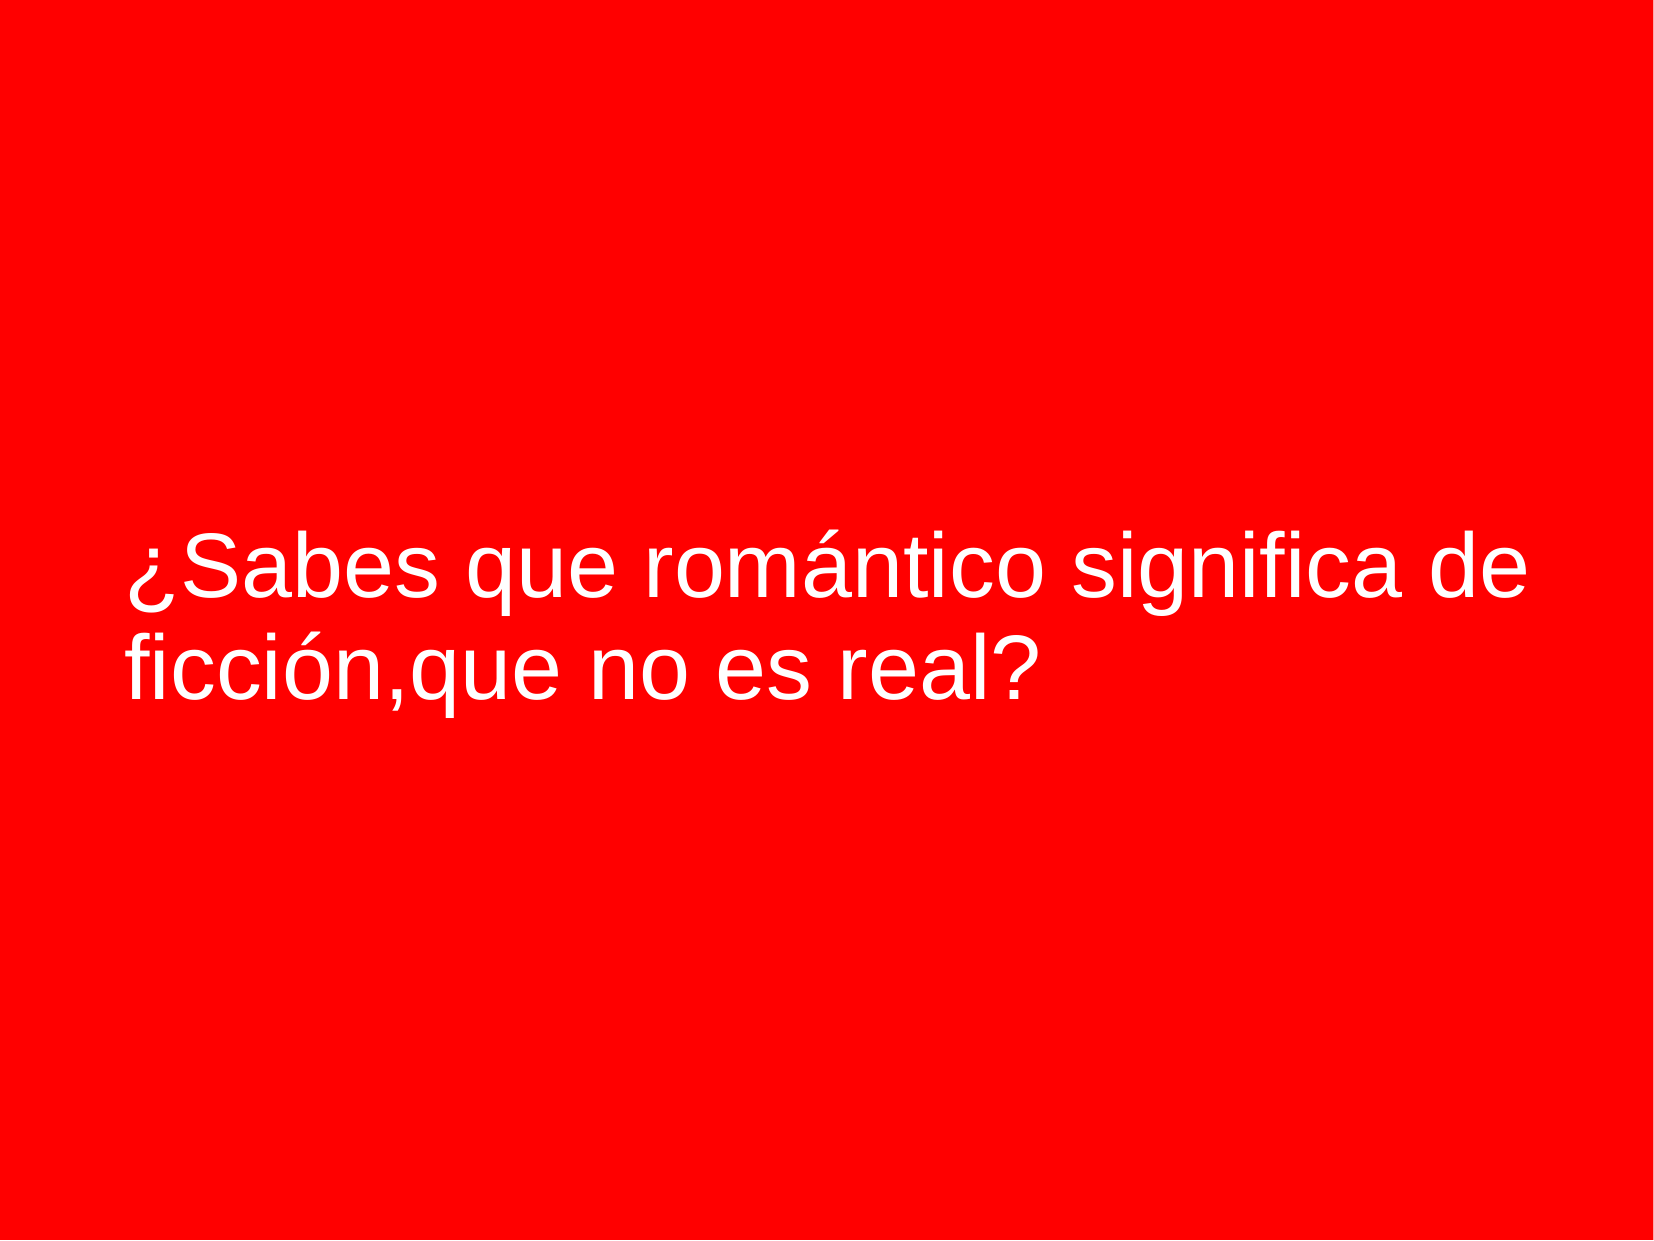

¿Sabes que romántico significa de ficción,que no es real?